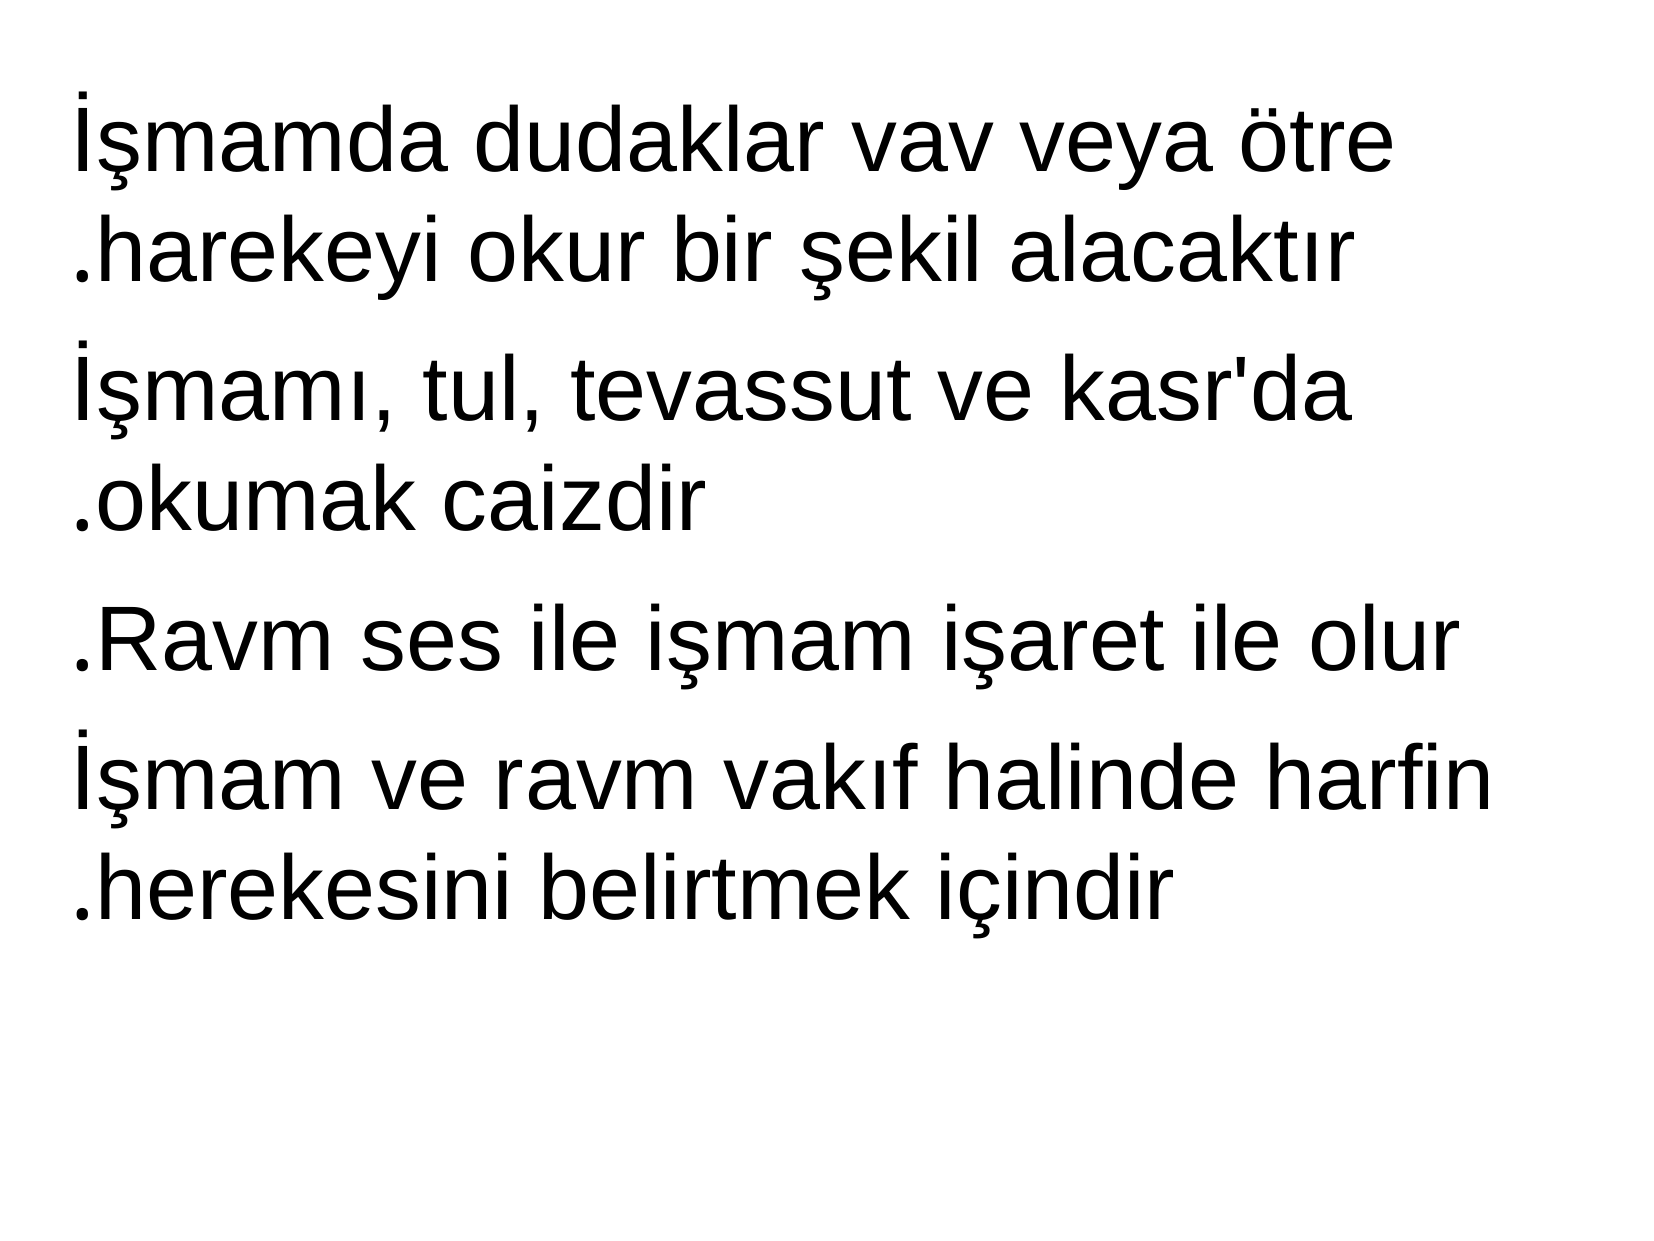

# İşmamda dudaklar vav veya ötre harekeyi okur bir şekil alacaktır.
İşmamı, tul, tevassut ve kasr'da okumak caizdir.
Ravm ses ile işmam işaret ile olur.
İşmam ve ravm vakıf halinde harfin herekesini belirtmek içindir.